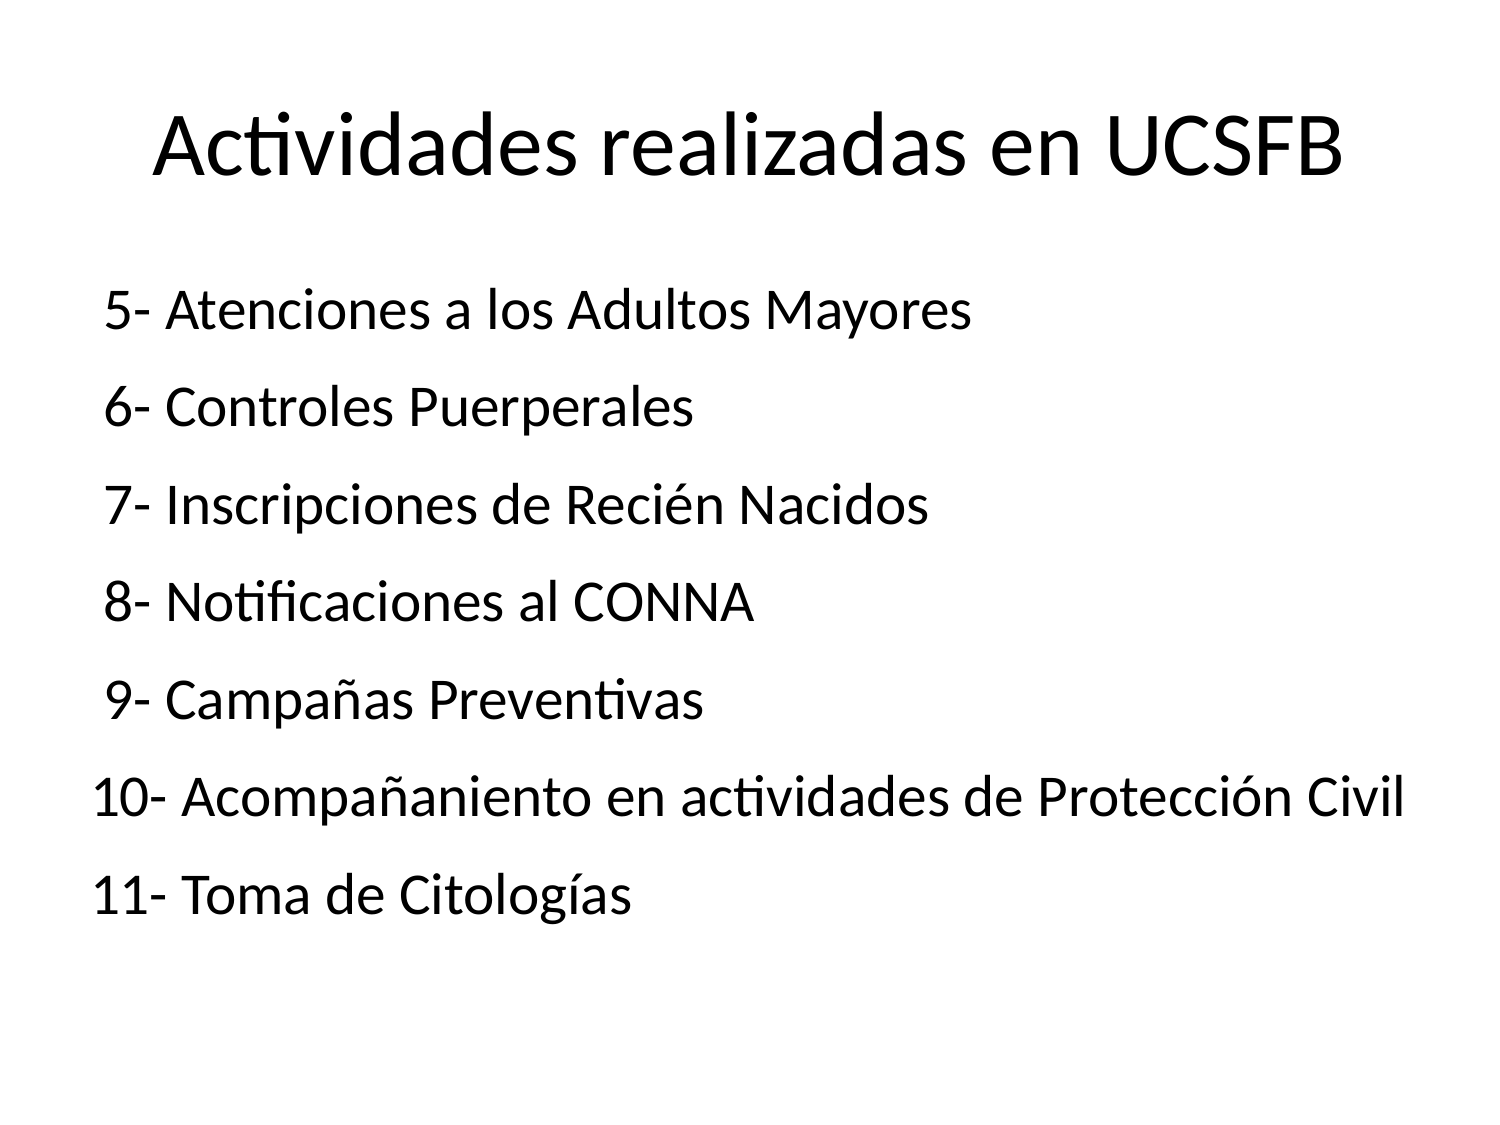

Actividades realizadas en UCSFB
# 5- Atenciones a los Adultos Mayores
 6- Controles Puerperales
 7- Inscripciones de Recién Nacidos
 8- Notificaciones al CONNA
 9- Campañas Preventivas
10- Acompañaniento en actividades de Protección Civil
11- Toma de Citologías